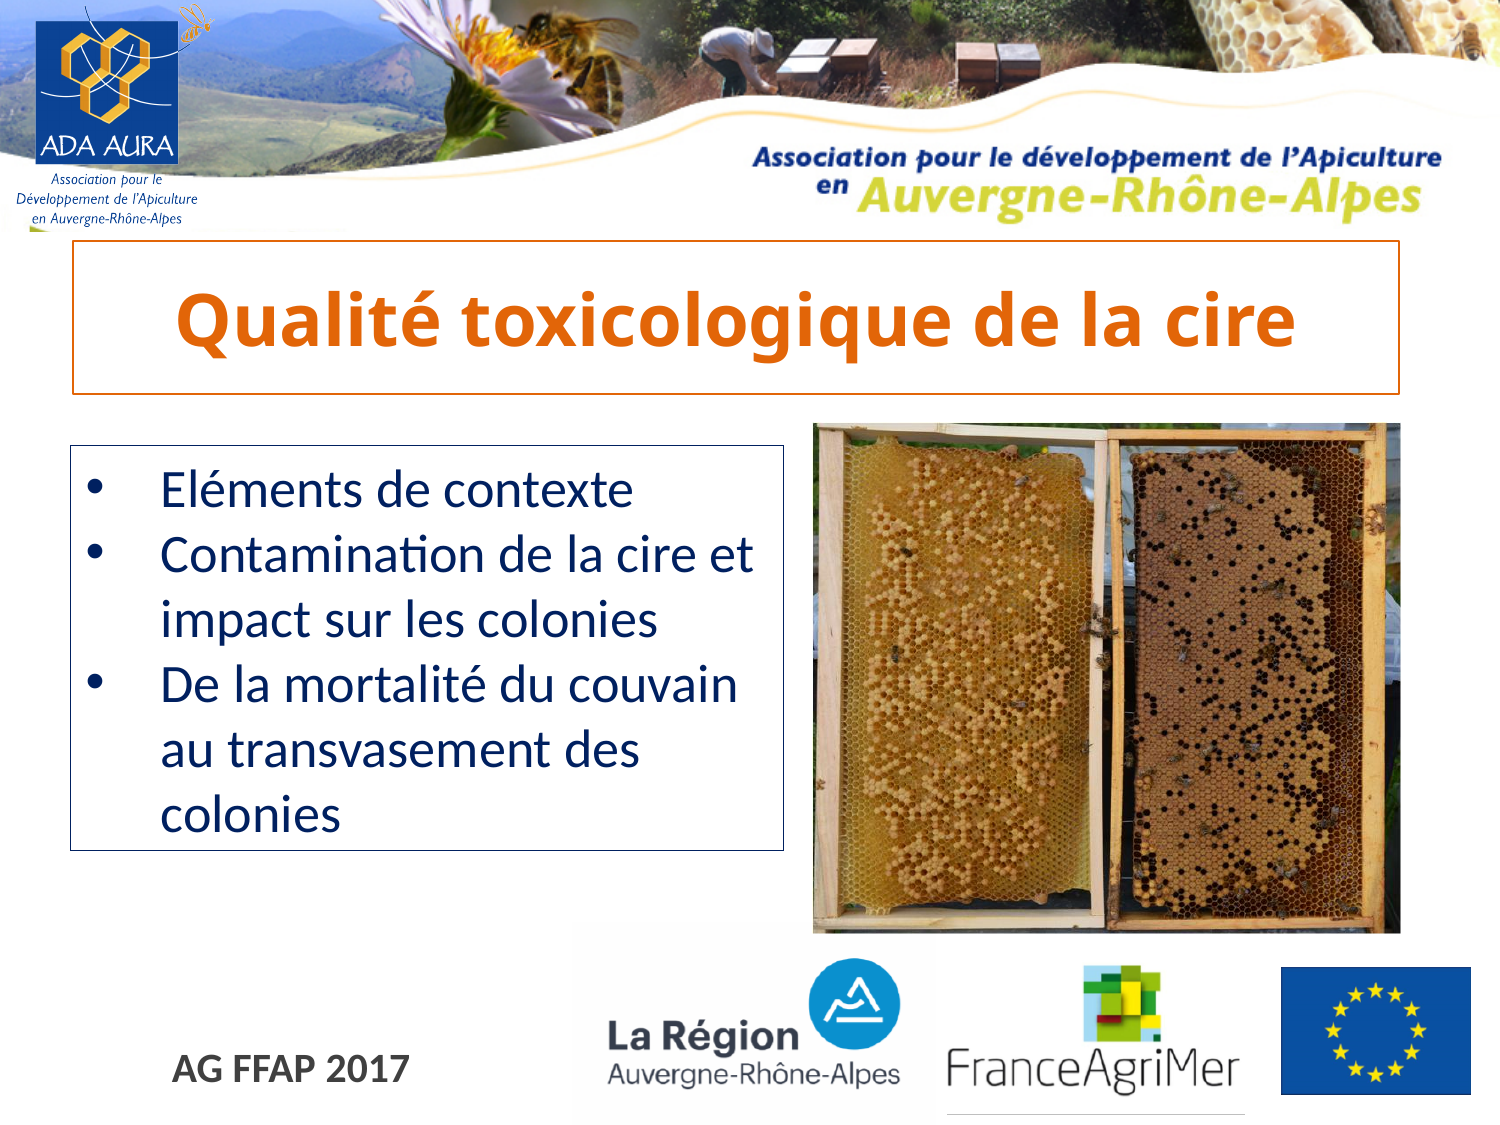

# Qualité toxicologique de la cire
Eléments de contexte
Contamination de la cire et impact sur les colonies
De la mortalité du couvain au transvasement des colonies
AG FFAP 2017